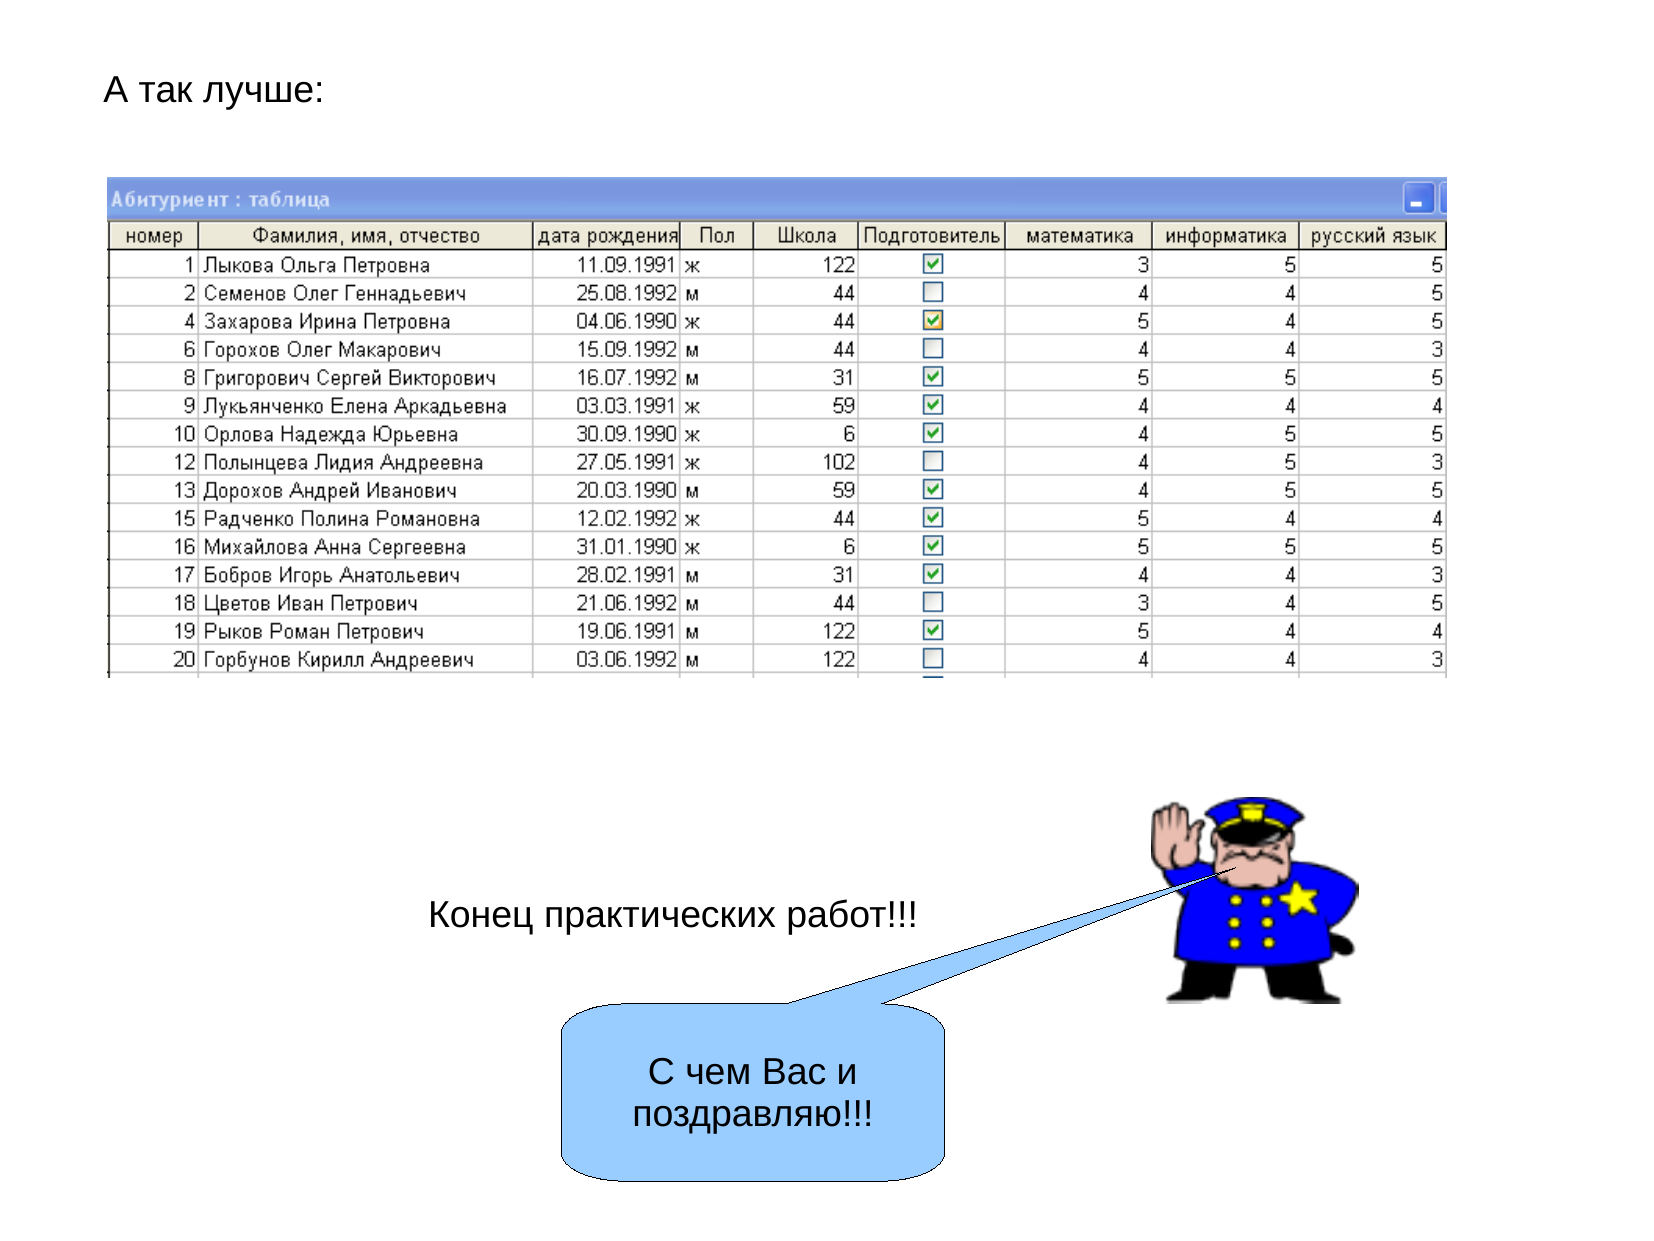

А так лучше:
Конец практических работ!!!
С чем Вас и
поздравляю!!!